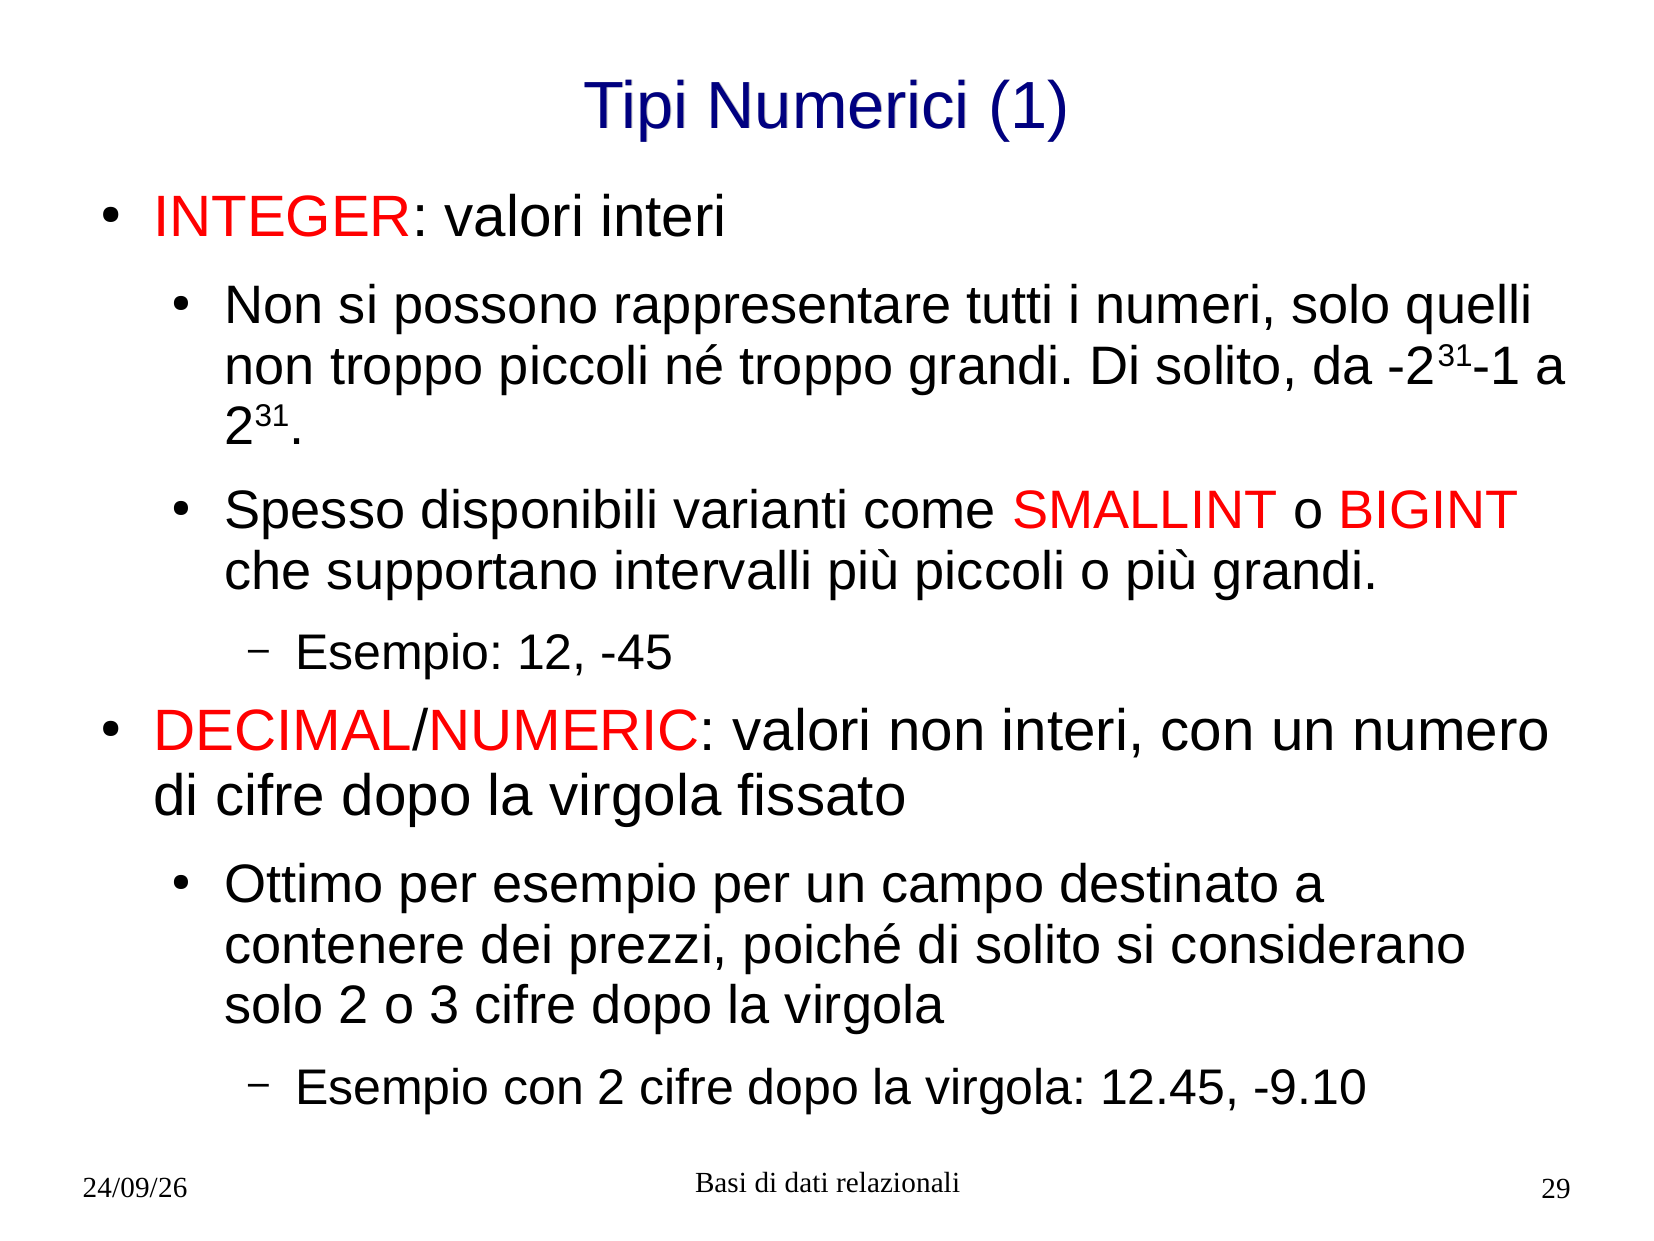

# Tipi Numerici (1)
INTEGER: valori interi
Non si possono rappresentare tutti i numeri, solo quelli non troppo piccoli né troppo grandi. Di solito, da -231-1 a 231.
Spesso disponibili varianti come SMALLINT o BIGINT che supportano intervalli più piccoli o più grandi.
Esempio: 12, -45
DECIMAL/NUMERIC: valori non interi, con un numero di cifre dopo la virgola fissato
Ottimo per esempio per un campo destinato a contenere dei prezzi, poiché di solito si considerano solo 2 o 3 cifre dopo la virgola
Esempio con 2 cifre dopo la virgola: 12.45, -9.10